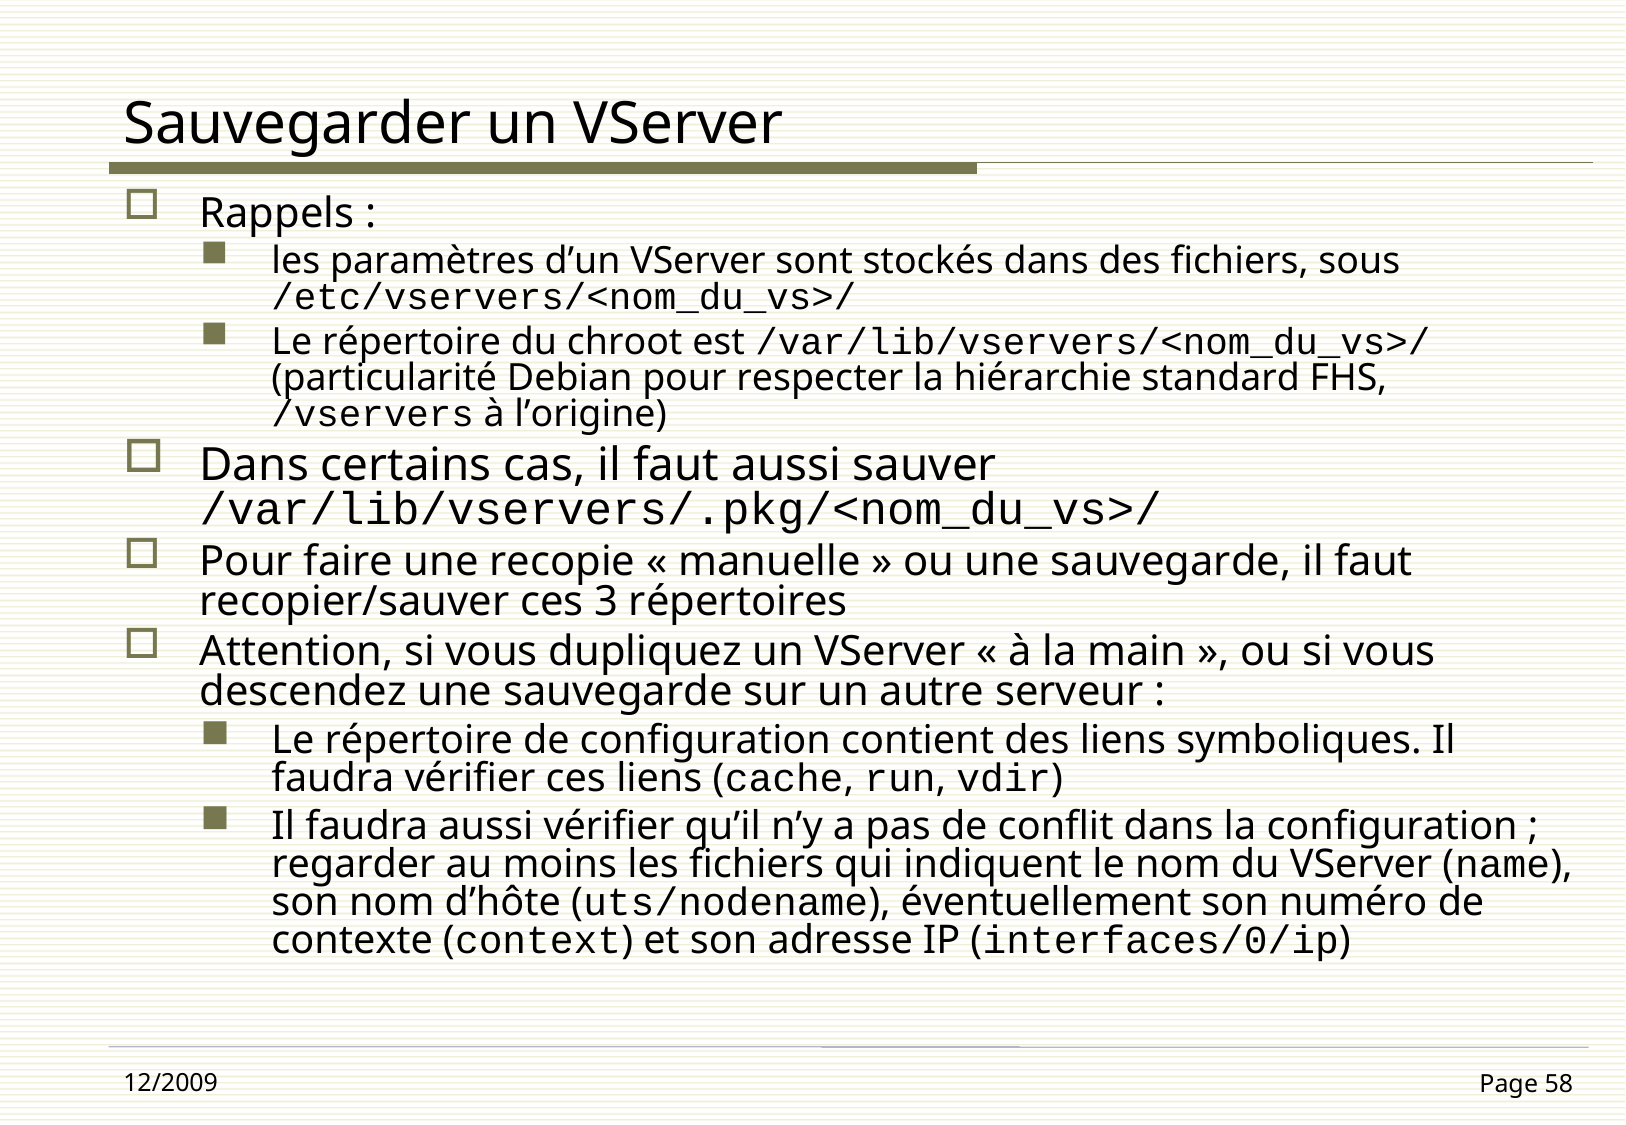

# Sauvegarder un VServer
Rappels :
les paramètres d’un VServer sont stockés dans des fichiers, sous /etc/vservers/<nom_du_vs>/
Le répertoire du chroot est /var/lib/vservers/<nom_du_vs>/
(particularité Debian pour respecter la hiérarchie standard FHS, /vservers à l’origine)‏
Dans certains cas, il faut aussi sauver /var/lib/vservers/.pkg/<nom_du_vs>/
Pour faire une recopie « manuelle » ou une sauvegarde, il faut recopier/sauver ces 3 répertoires
Attention, si vous dupliquez un VServer « à la main », ou si vous descendez une sauvegarde sur un autre serveur :
Le répertoire de configuration contient des liens symboliques. Il faudra vérifier ces liens (cache, run, vdir)‏
Il faudra aussi vérifier qu’il n’y a pas de conflit dans la configuration ; regarder au moins les fichiers qui indiquent le nom du VServer (name), son nom d’hôte (uts/nodename), éventuellement son numéro de contexte (context) et son adresse IP (interfaces/0/ip)‏
58